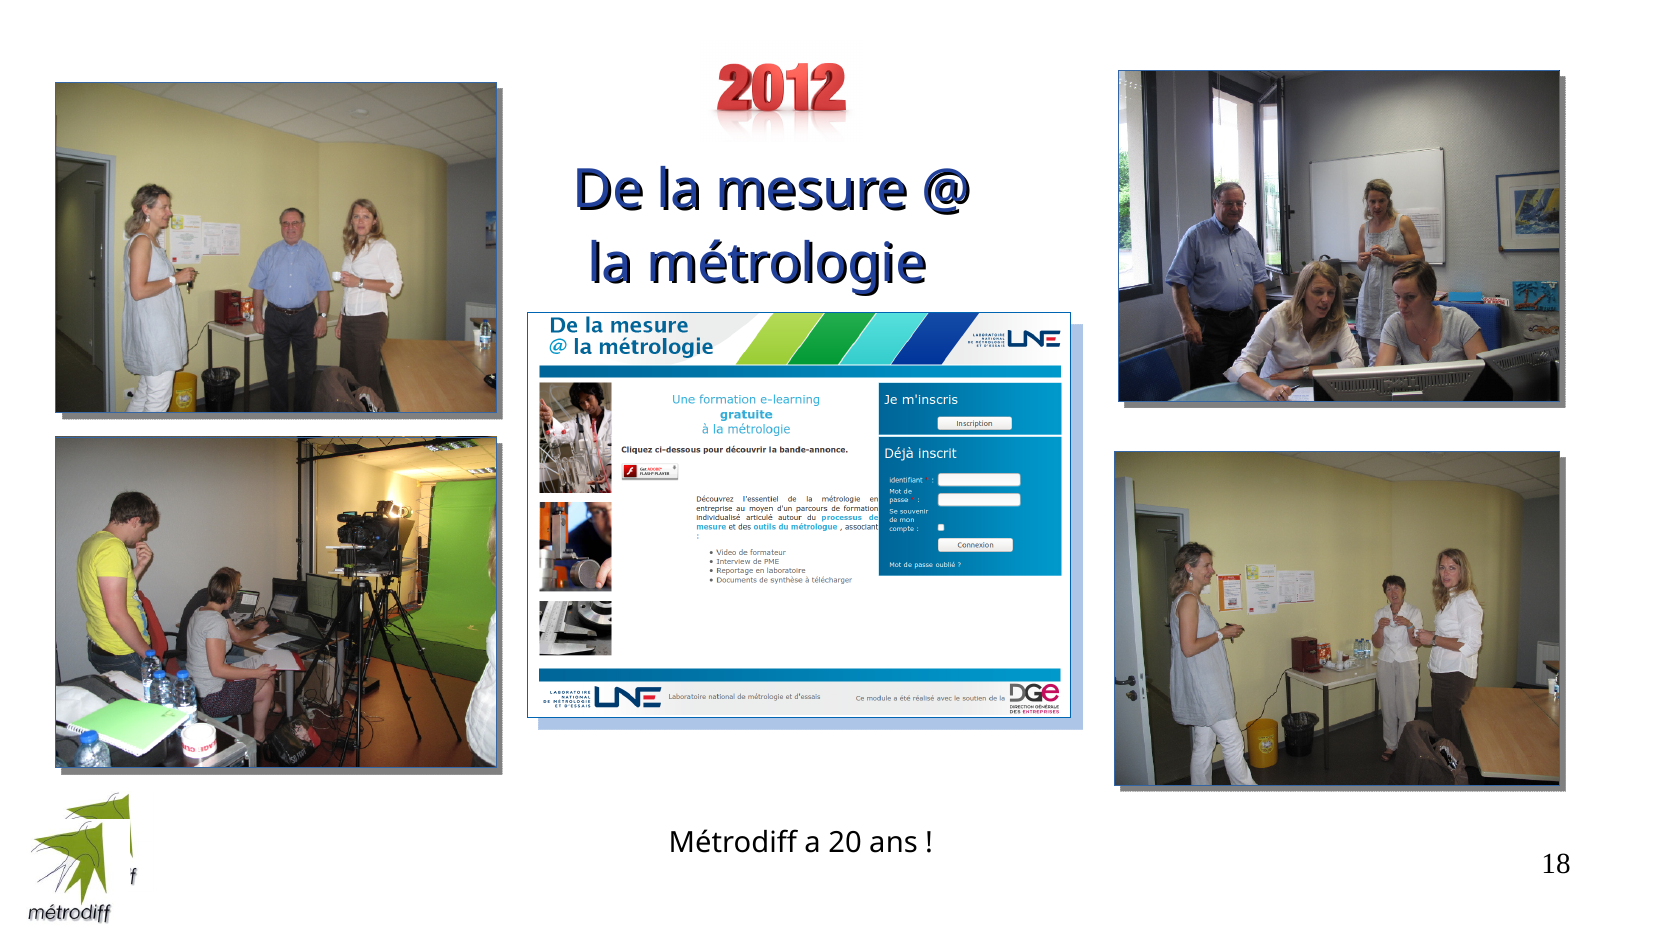

De la mesure @
la métrologie
 Métrodiff a 20 ans !
18